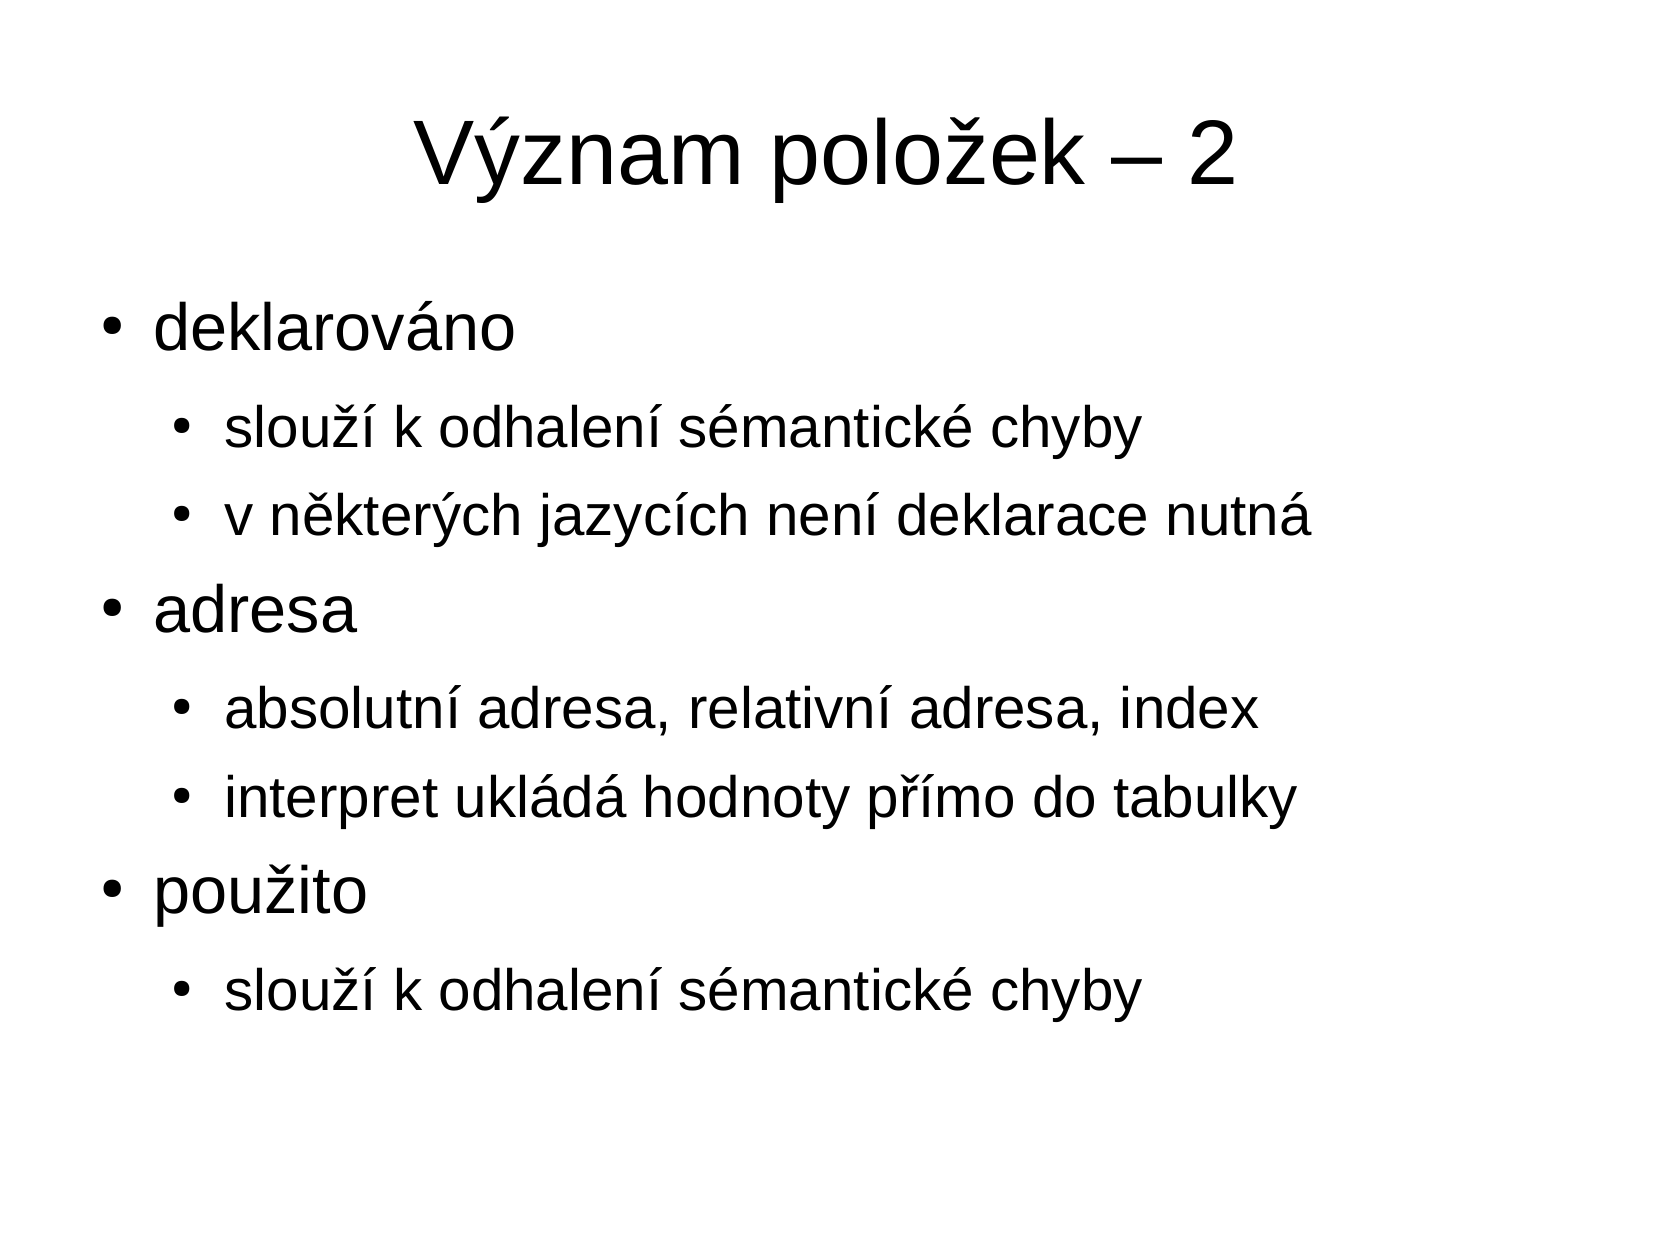

# Význam položek – 2
deklarováno
slouží k odhalení sémantické chyby
v některých jazycích není deklarace nutná
adresa
absolutní adresa, relativní adresa, index
interpret ukládá hodnoty přímo do tabulky
použito
slouží k odhalení sémantické chyby